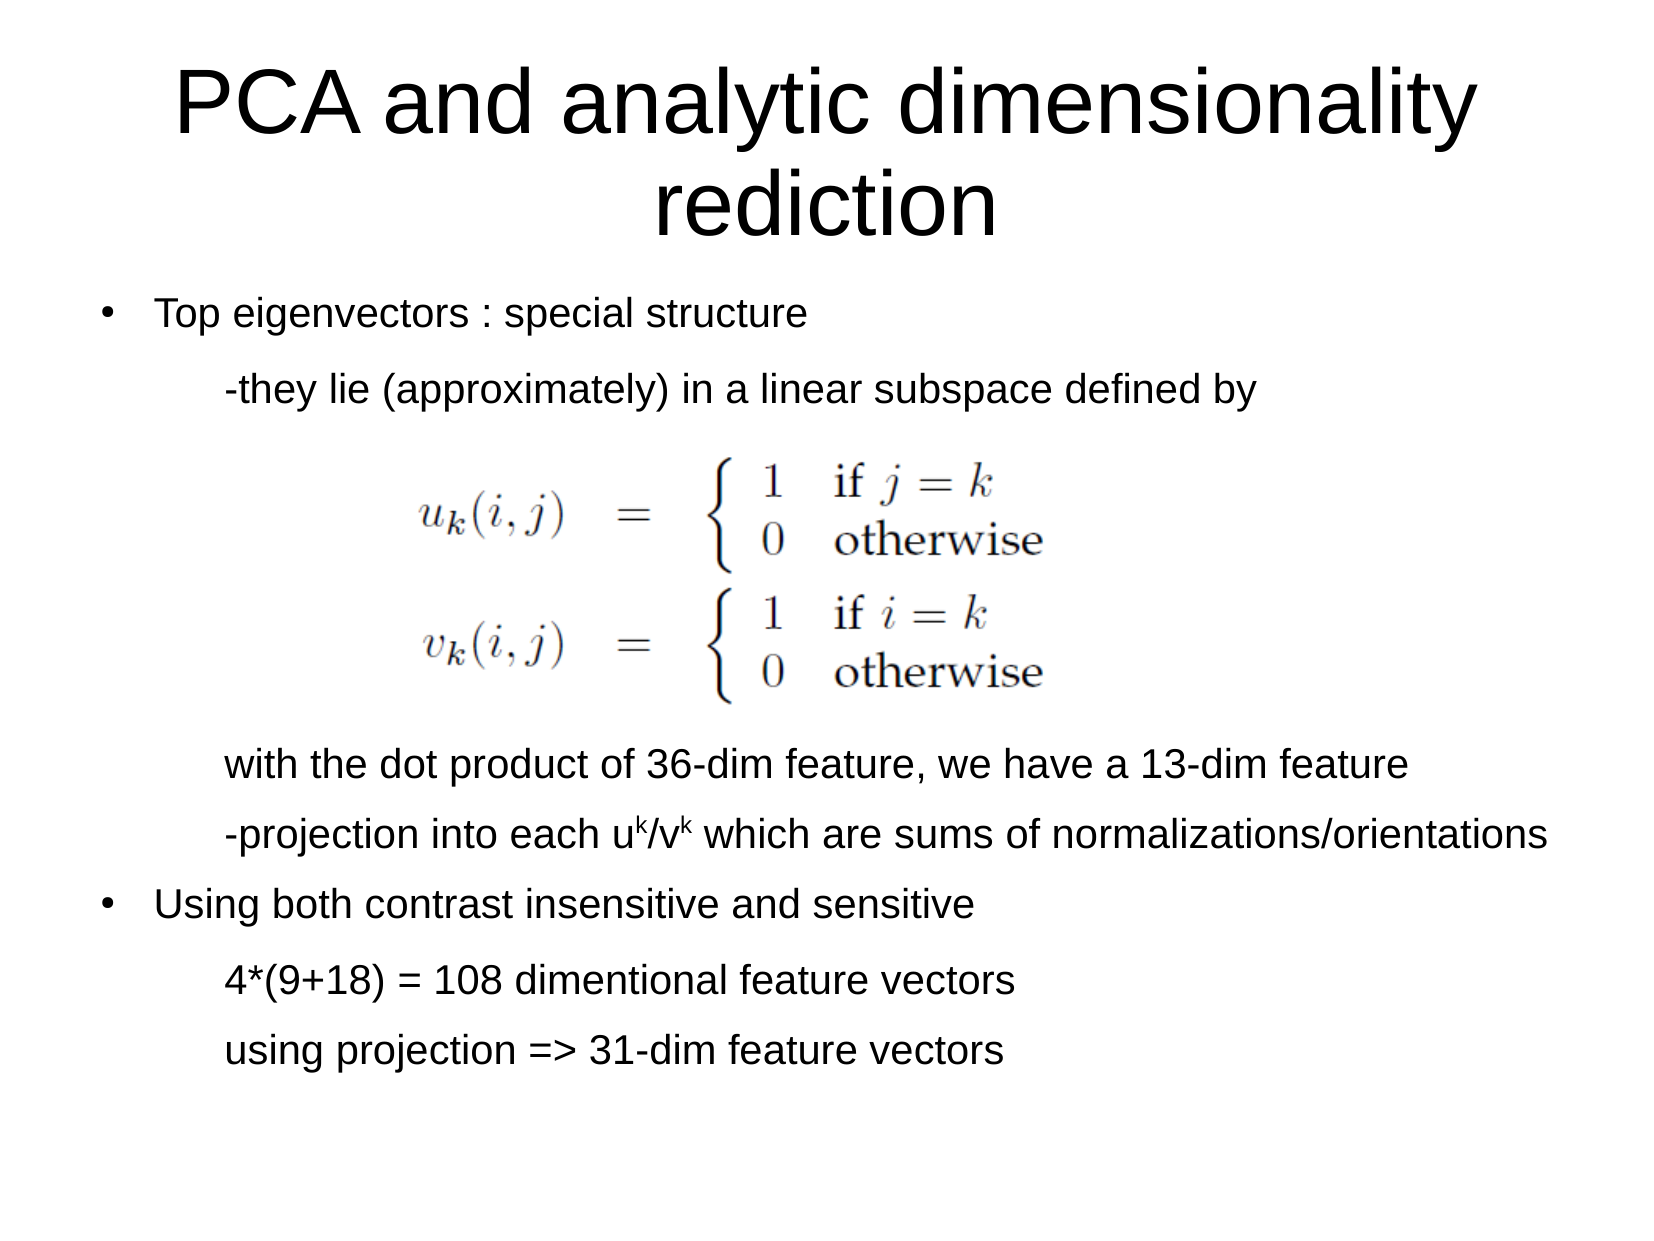

# PCA and analytic dimensionality rediction
Top eigenvectors : special structure
-they lie (approximately) in a linear subspace defined by
with the dot product of 36-dim feature, we have a 13-dim feature
-projection into each uk/vk which are sums of normalizations/orientations
Using both contrast insensitive and sensitive
4*(9+18) = 108 dimentional feature vectors
using projection => 31-dim feature vectors